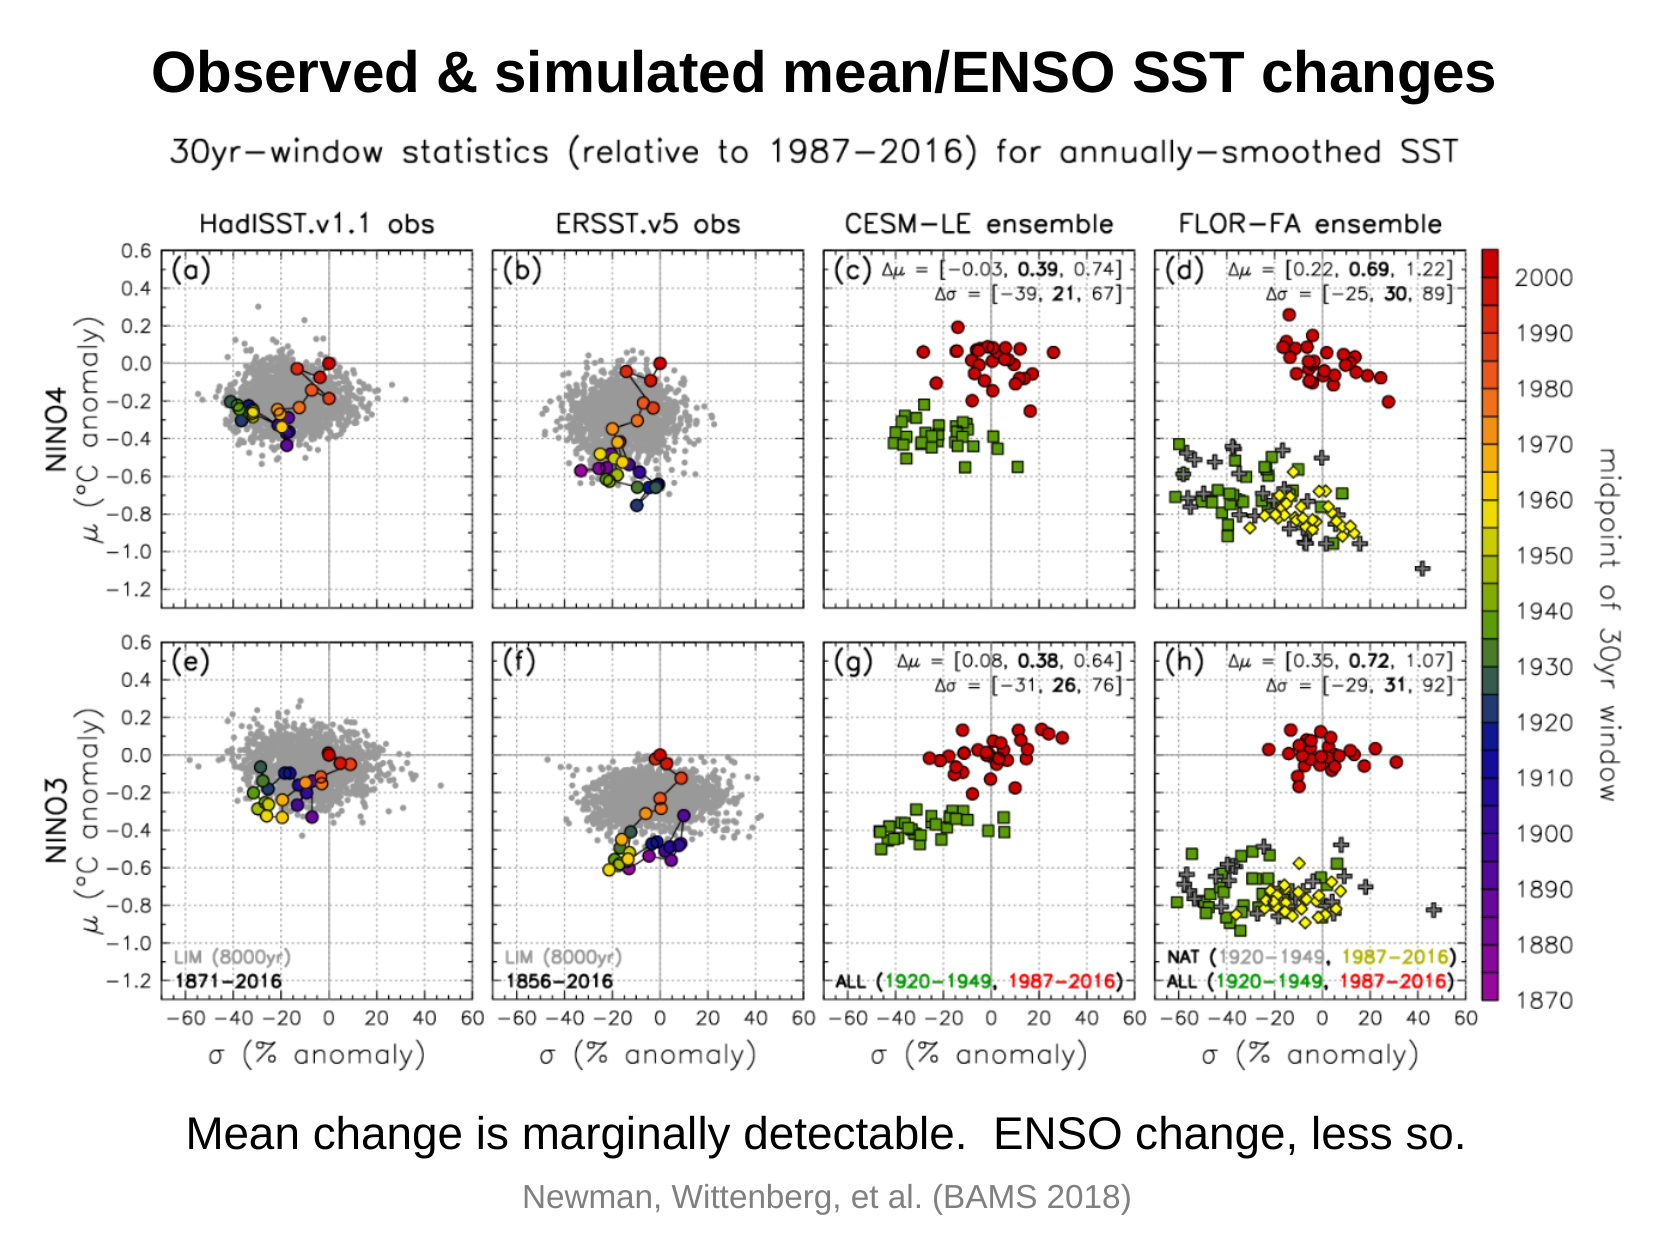

Observed & simulated mean/ENSO SST changes
Mean change is marginally detectable. ENSO change, less so.
Newman, Wittenberg, et al. (BAMS 2018)‏